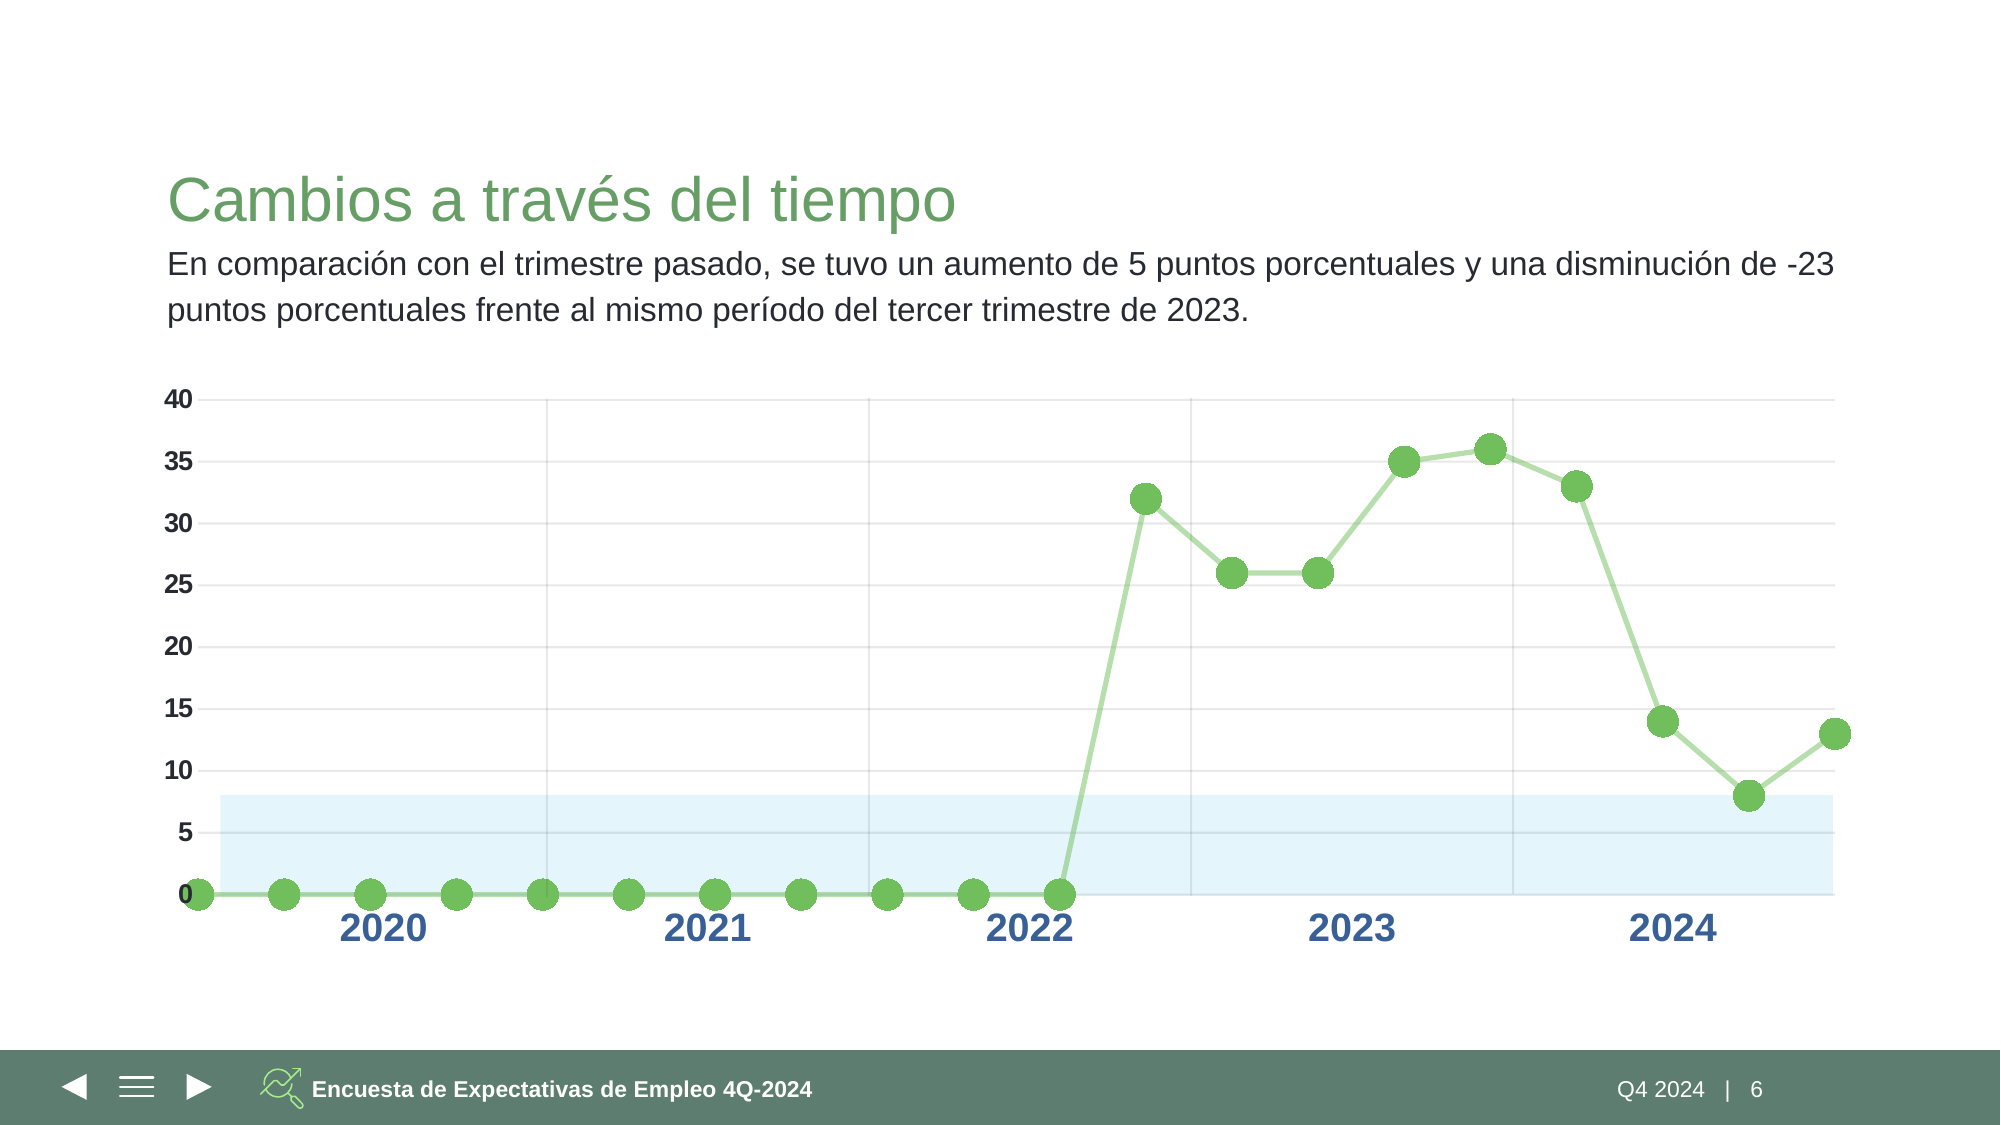

Cambios a través del tiempo
# En comparación con el trimestre pasado, se tuvo un aumento de 5 puntos porcentuales y una disminución de -23 puntos porcentuales frente al mismo período del tercer trimestre de 2023.
### Chart
| Category | Series 1 |
|---|---|
| 2020 | 0.0 |
| 2020 | 0.0 |
| 2020 | 0.0 |
| 2020 | 0.0 |
| 2021 | 0.0 |
| 2021 | 0.0 |
| 2021 | 0.0 |
| 2021 | 0.0 |
| 2022 | 0.0 |
| 2022 | 0.0 |
| 2022 | 0.0 |
| 2022 | 32.0 |
| 2023 | 26.0 |
| 2023 | 26.0 |
| 2023 | 35.0 |
| 2023 | 36.0 |
| 2024 | 33.0 |
| 2024 | 14.0 |
| 2024 | 8.0 |
| 2024 | 13.0 |
2020
2021
2022
2023
2024